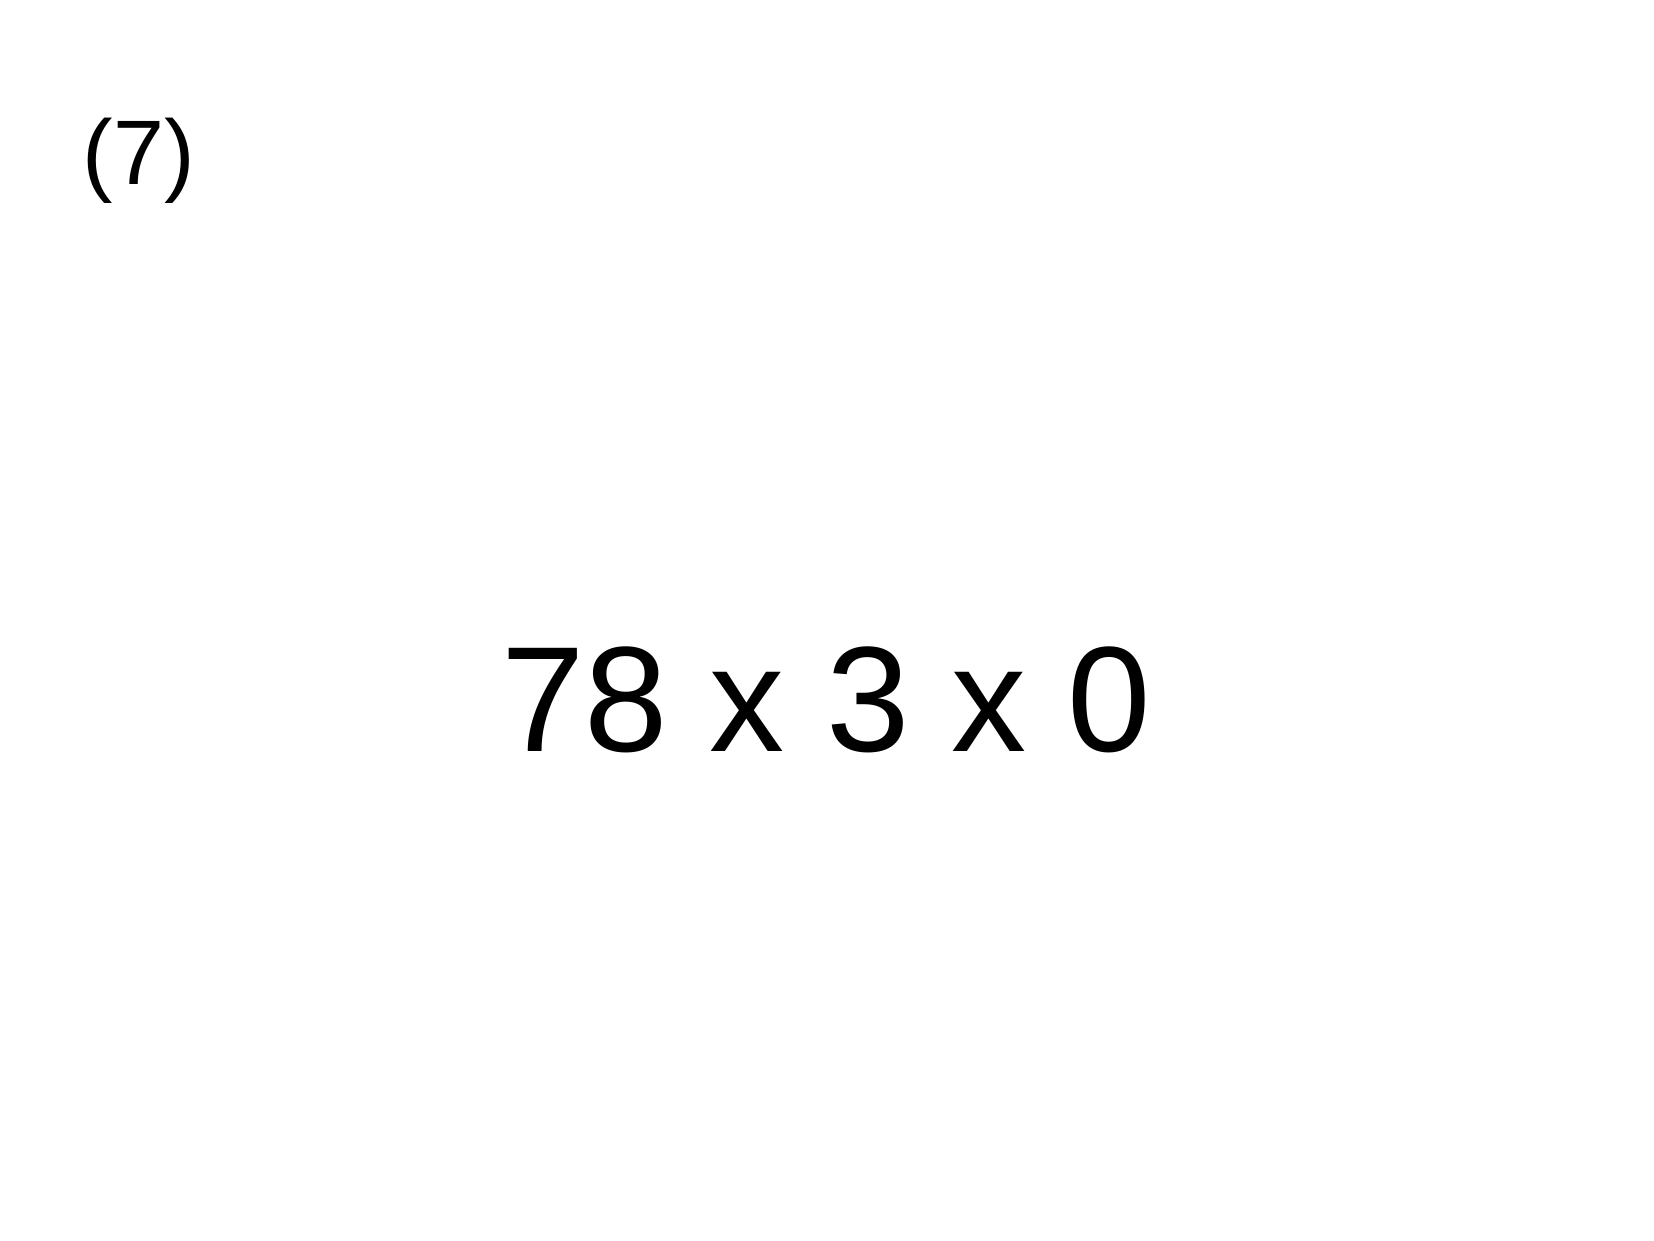

# (7)
78 x 3 x 0